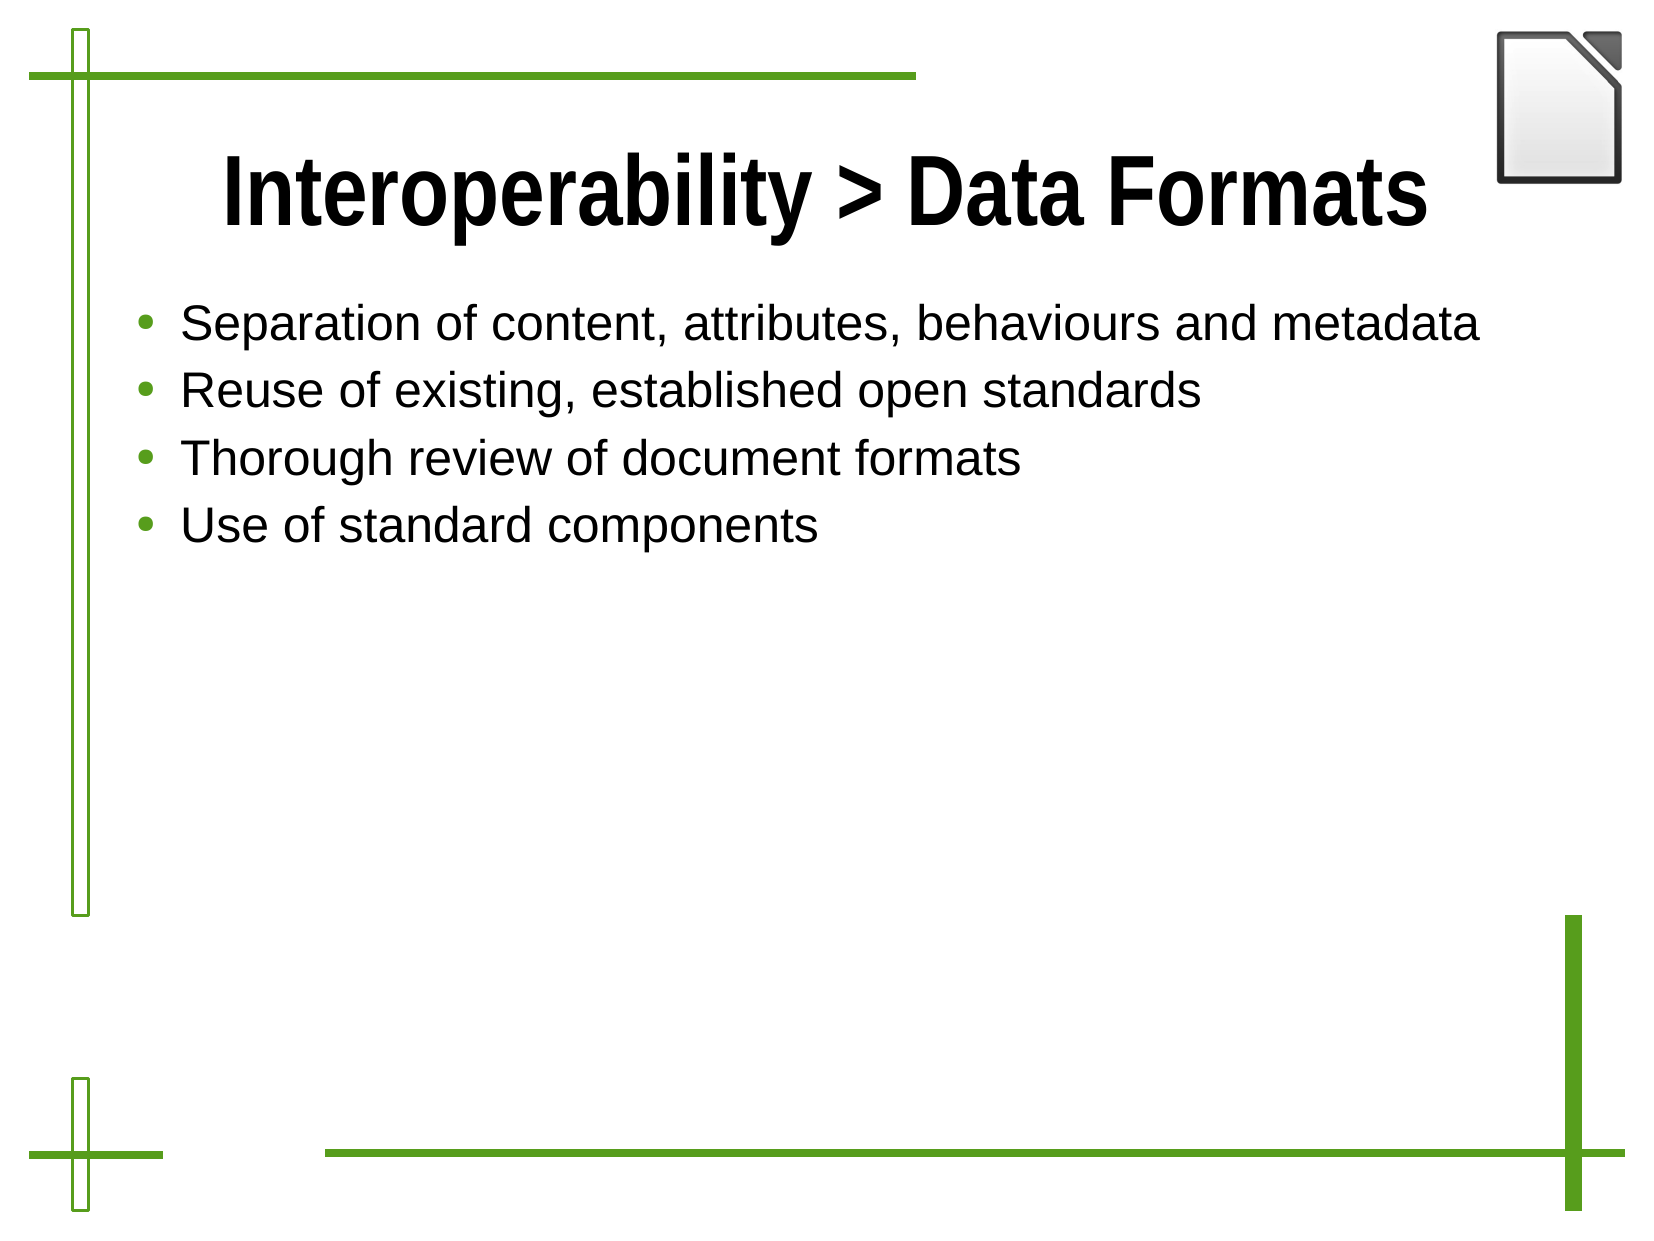

# Interoperability > Data Formats
Separation of content, attributes, behaviours and metadata
Reuse of existing, established open standards
Thorough review of document formats
Use of standard components